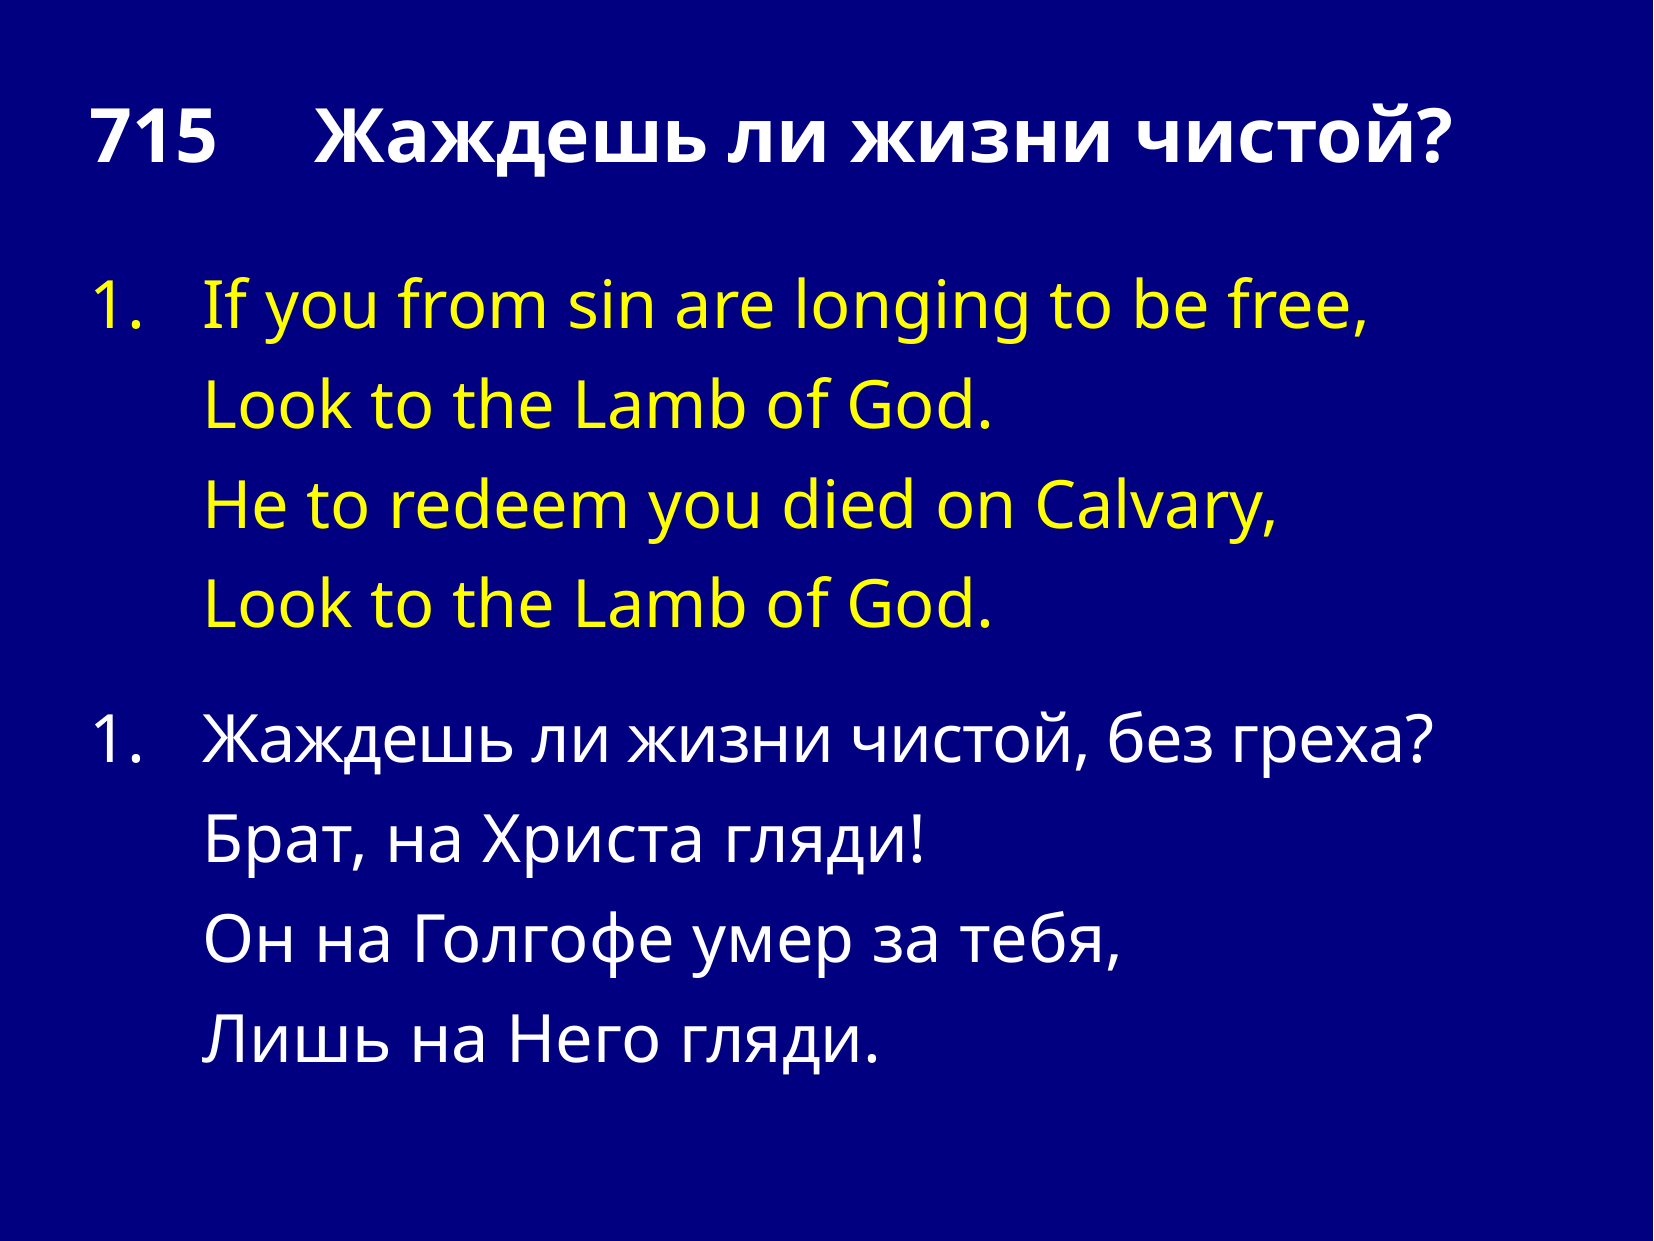

715	Жаждешь ли жизни чистой?
1.	If you from sin are longing to be free,
	Look to the Lamb of God.
	He to redeem you died on Calvary,
	Look to the Lamb of God.
1.	Жаждешь ли жизни чистой, без греха?
	Брат, на Христа гляди!
	Он на Голгофе умер за тебя,
	Лишь на Него гляди.